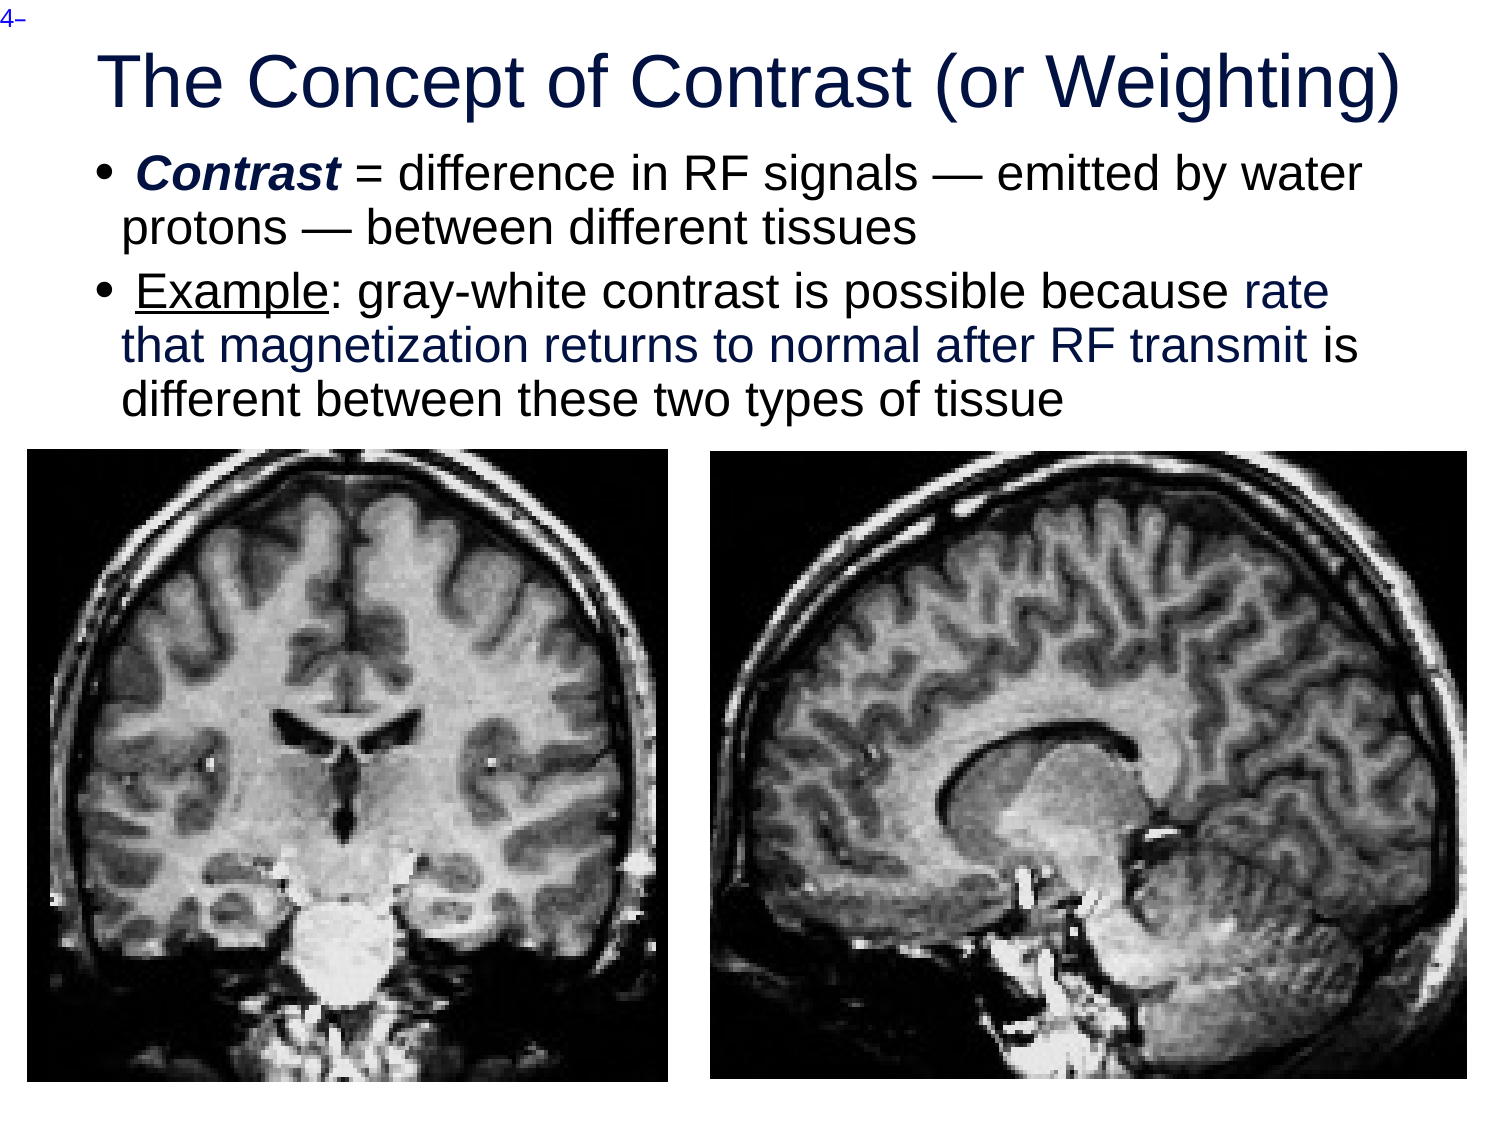

# The Concept of Contrast (or Weighting)
 Contrast = difference in RF signals — emitted by water protons — between different tissues
 Example: gray-white contrast is possible because rate that magnetization returns to normal after RF transmit is different between these two types of tissue